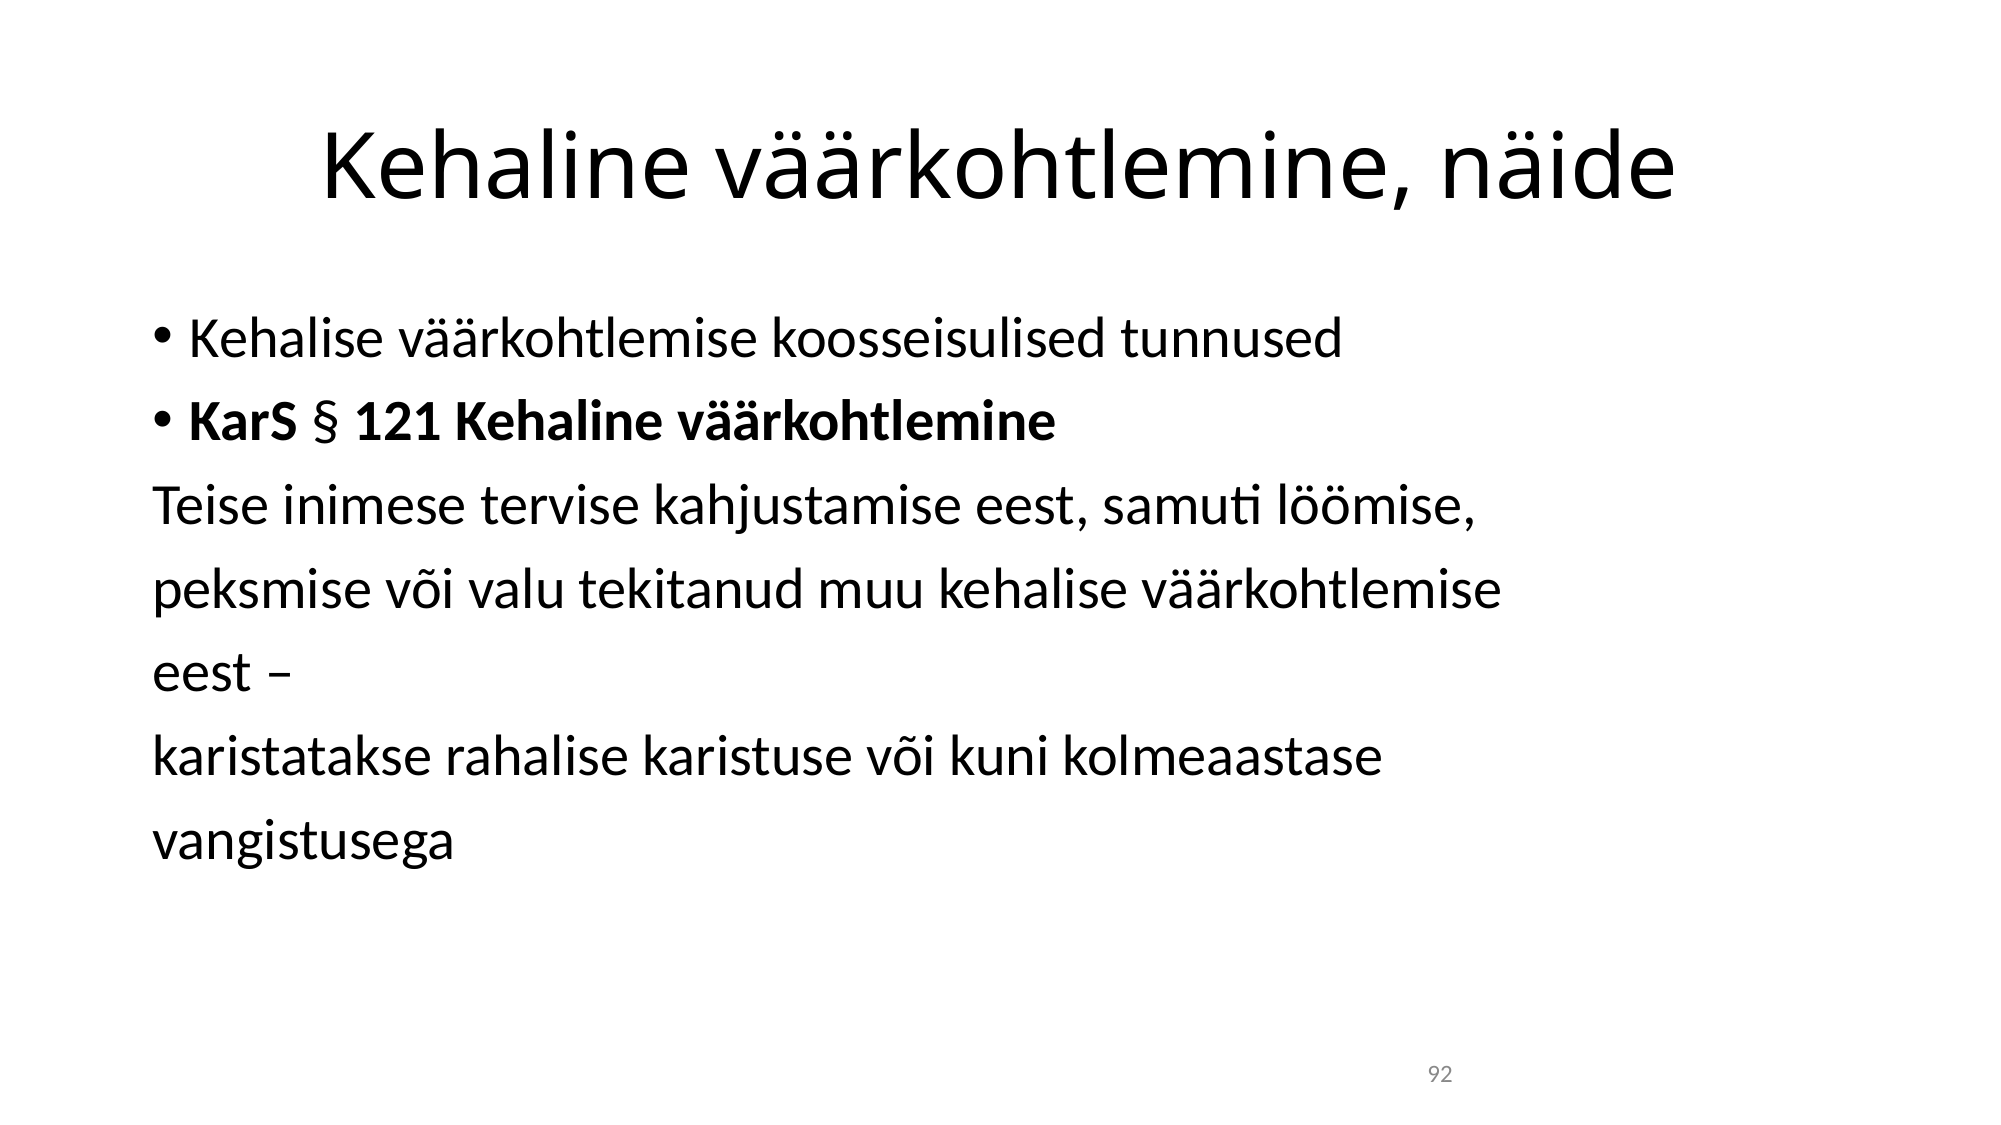

# Kehaline väärkohtlemine, näide
Kehalise väärkohtlemise koosseisulised tunnused
KarS § 121 Kehaline väärkohtlemine
Teise inimese tervise kahjustamise eest, samuti löömise,
peksmise või valu tekitanud muu kehalise väärkohtlemise
eest –
karistatakse rahalise karistuse või kuni kolmeaastase
vangistusega
92